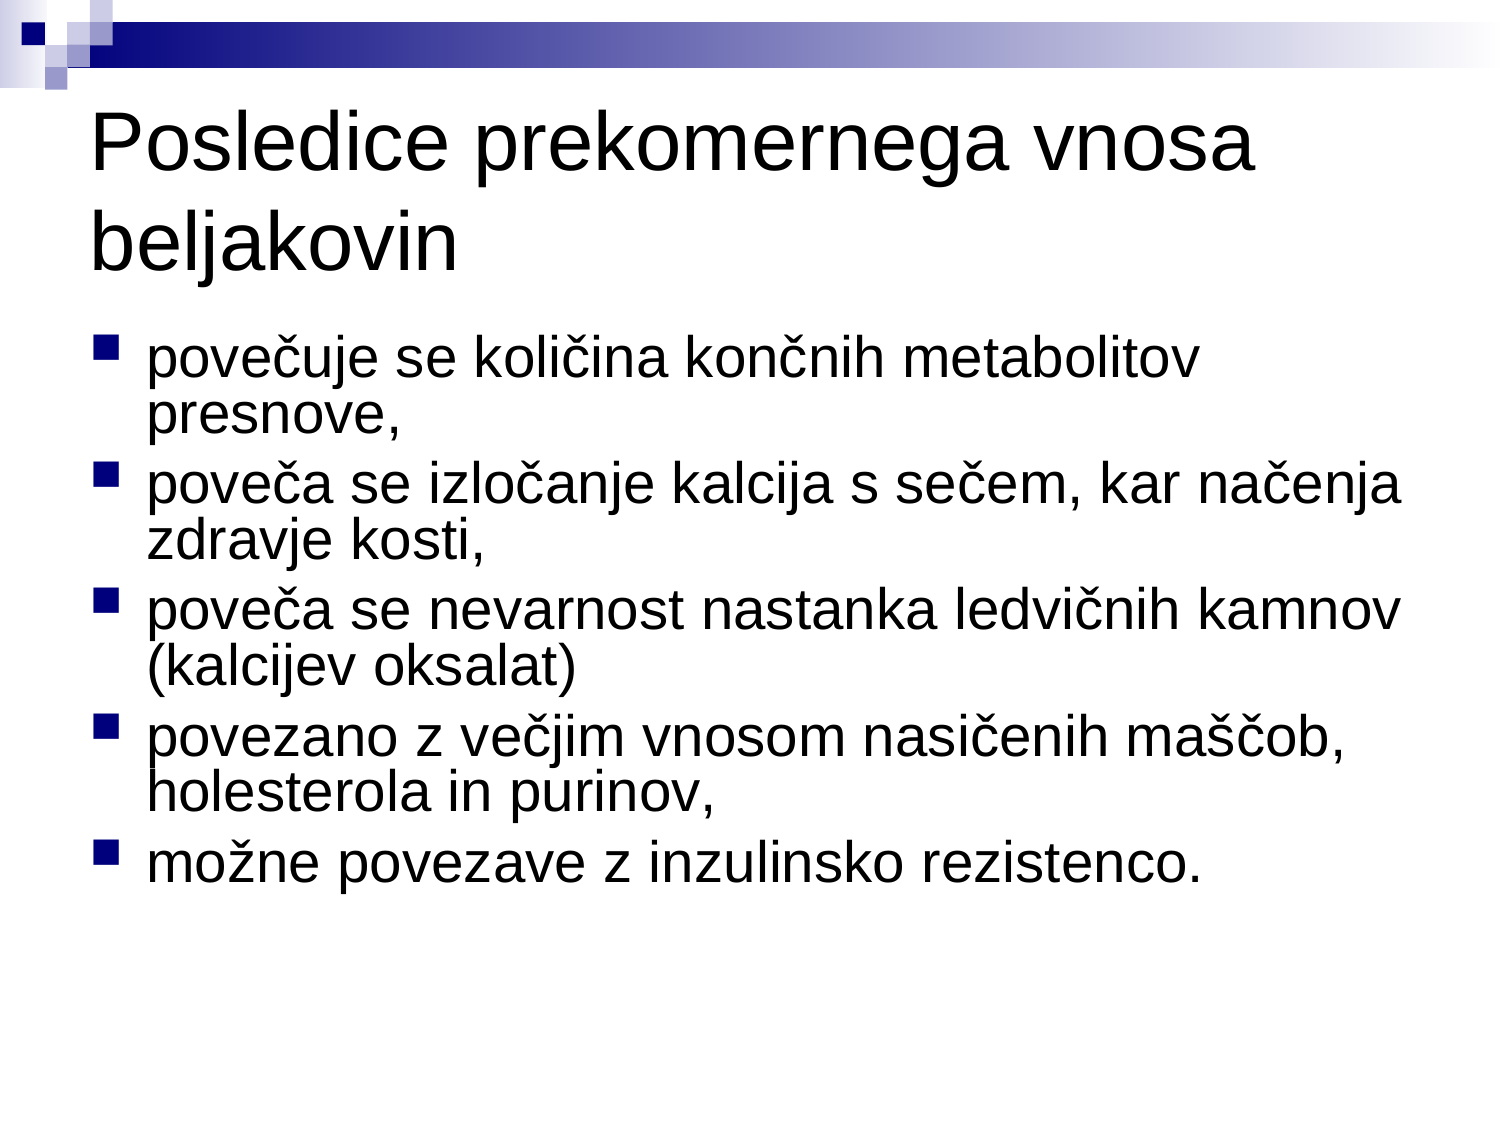

# Posledice prekomernega vnosa beljakovin
povečuje se količina končnih metabolitov presnove,
poveča se izločanje kalcija s sečem, kar načenja zdravje kosti,
poveča se nevarnost nastanka ledvičnih kamnov (kalcijev oksalat)
povezano z večjim vnosom nasičenih maščob, holesterola in purinov,
možne povezave z inzulinsko rezistenco.